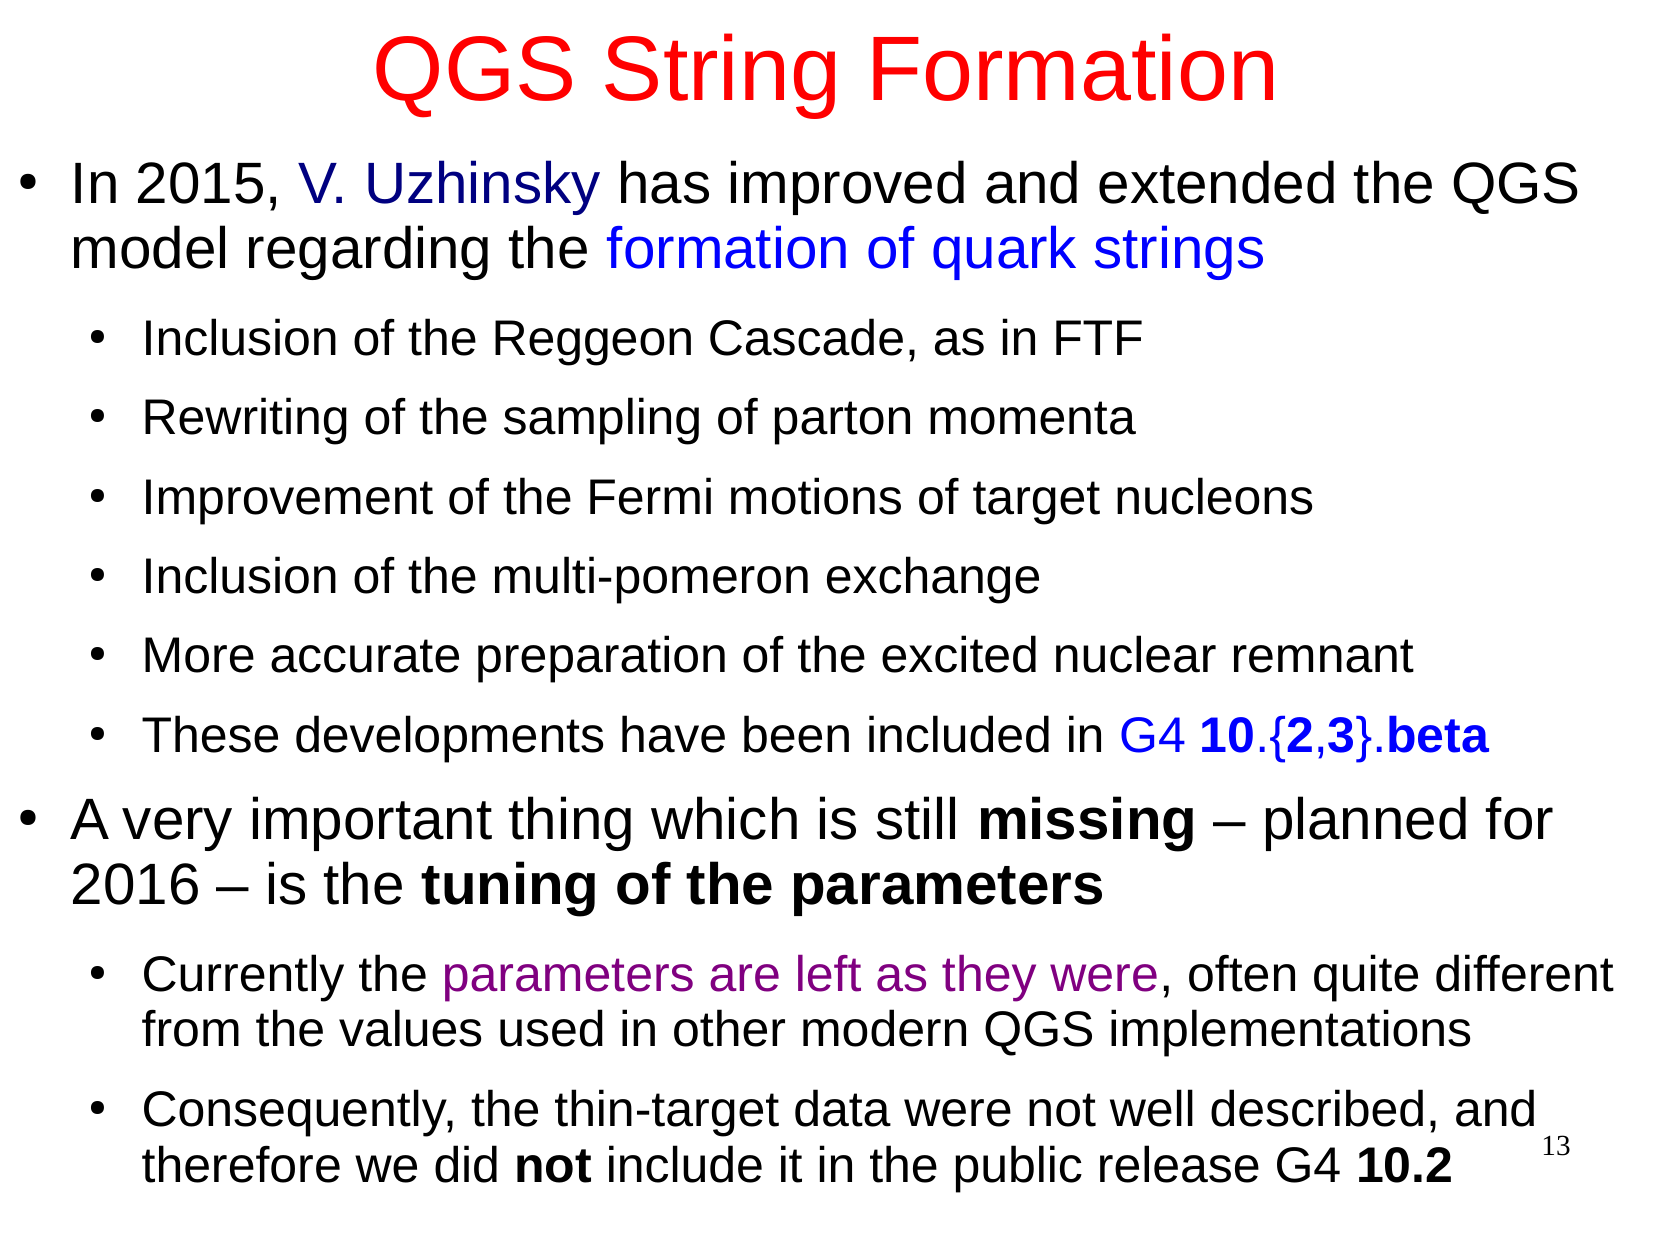

# QGS String Formation
In 2015, V. Uzhinsky has improved and extended the QGS model regarding the formation of quark strings
Inclusion of the Reggeon Cascade, as in FTF
Rewriting of the sampling of parton momenta
Improvement of the Fermi motions of target nucleons
Inclusion of the multi-pomeron exchange
More accurate preparation of the excited nuclear remnant
These developments have been included in G4 10.{2,3}.beta
A very important thing which is still missing – planned for 2016 – is the tuning of the parameters
Currently the parameters are left as they were, often quite different from the values used in other modern QGS implementations
Consequently, the thin-target data were not well described, and therefore we did not include it in the public release G4 10.2
13